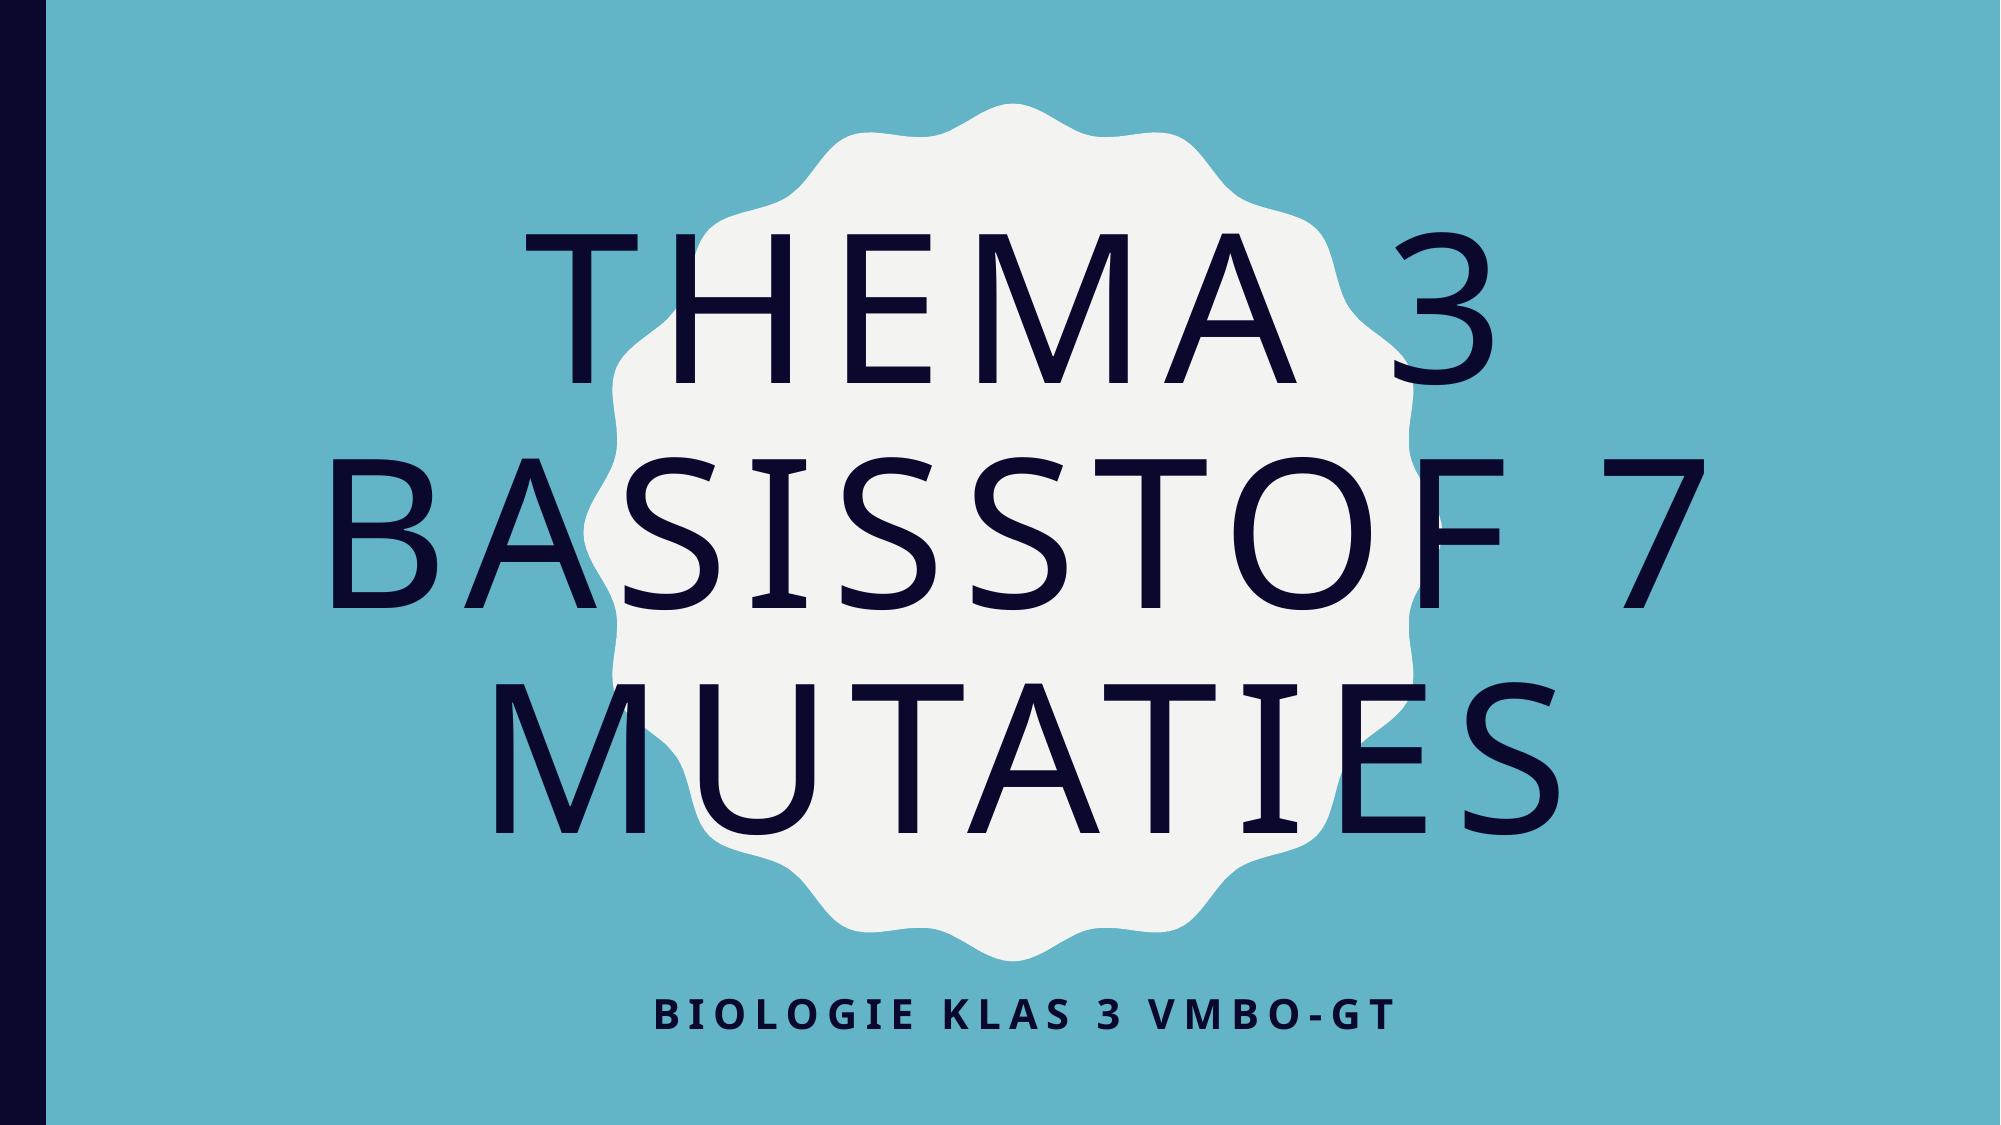

# Thema 3 basisstof 7 mutaties
Biologie klas 3 vmbo-gt